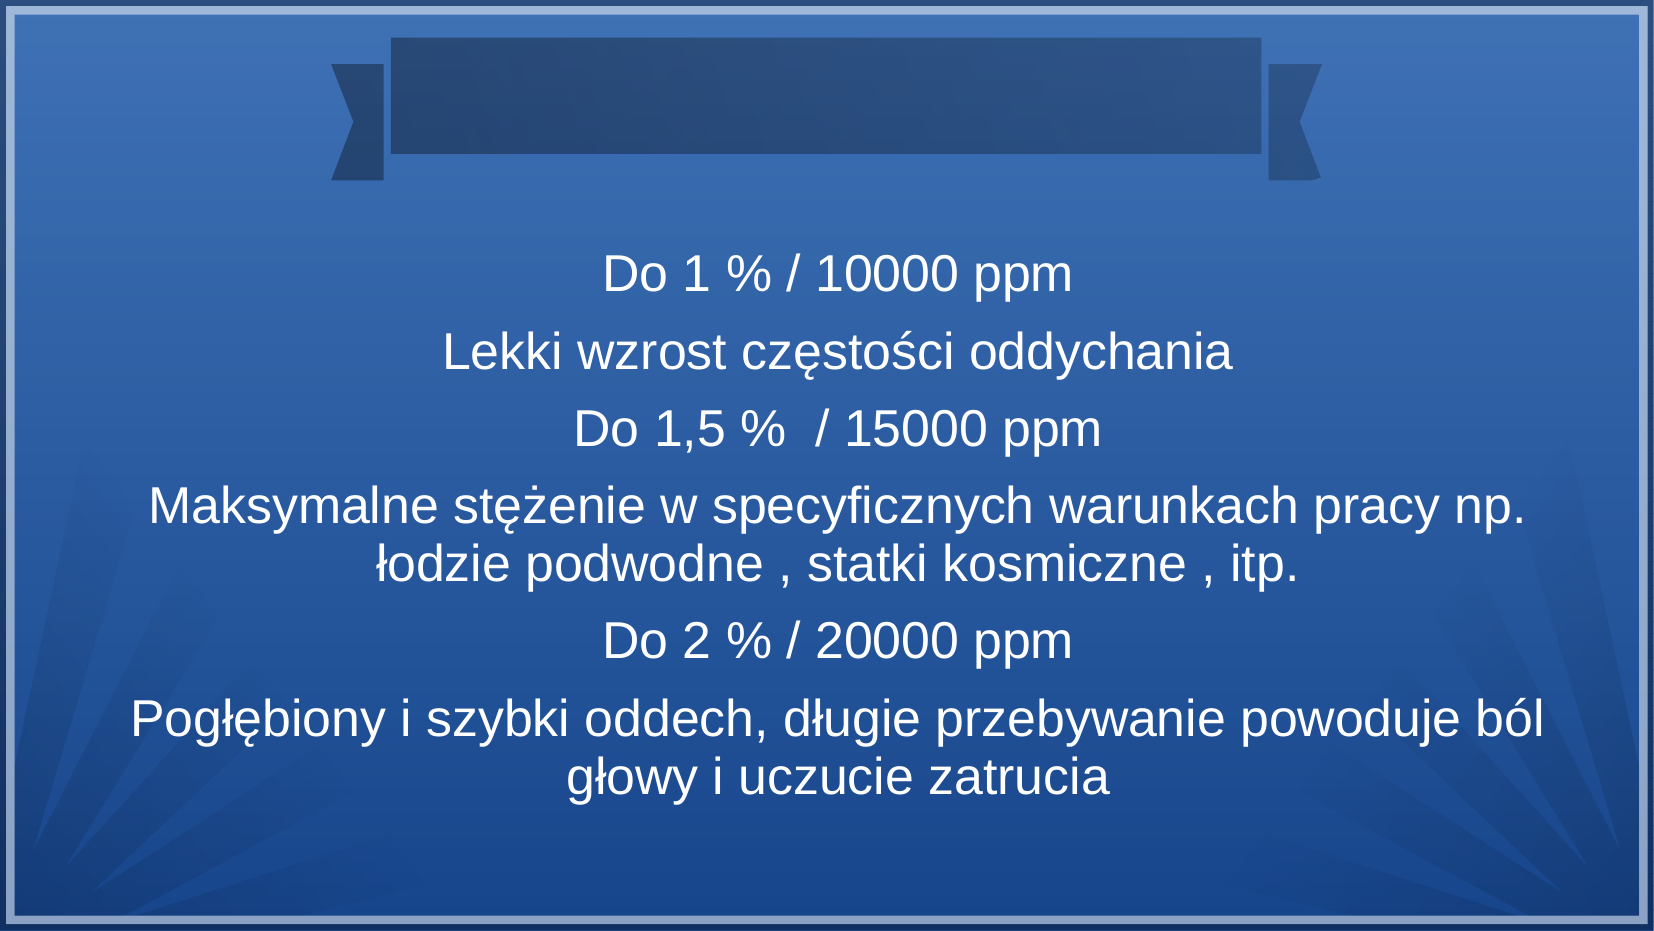

#
Do 1 % / 10000 ppm
Lekki wzrost częstości oddychania
Do 1,5 %  / 15000 ppm
Maksymalne stężenie w specyficznych warunkach pracy np. łodzie podwodne , statki kosmiczne , itp.
Do 2 % / 20000 ppm
Pogłębiony i szybki oddech, długie przebywanie powoduje ból głowy i uczucie zatrucia